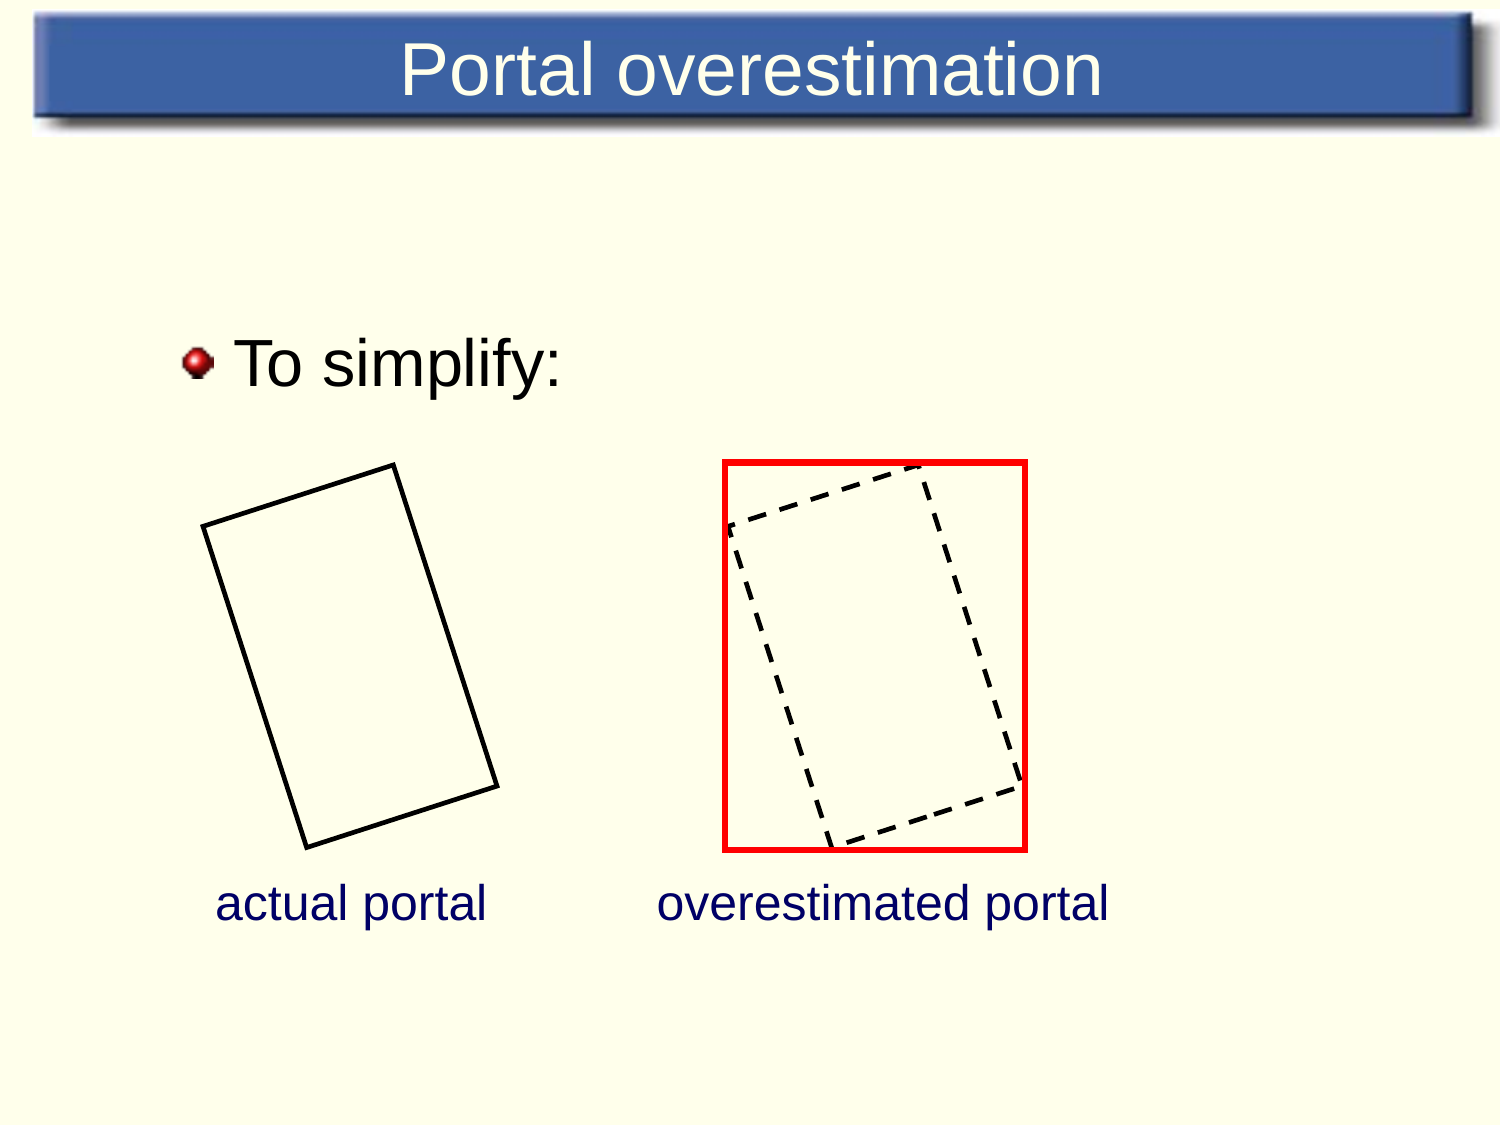

# Portal overestimation
To simplify:
actual portal
overestimated portal